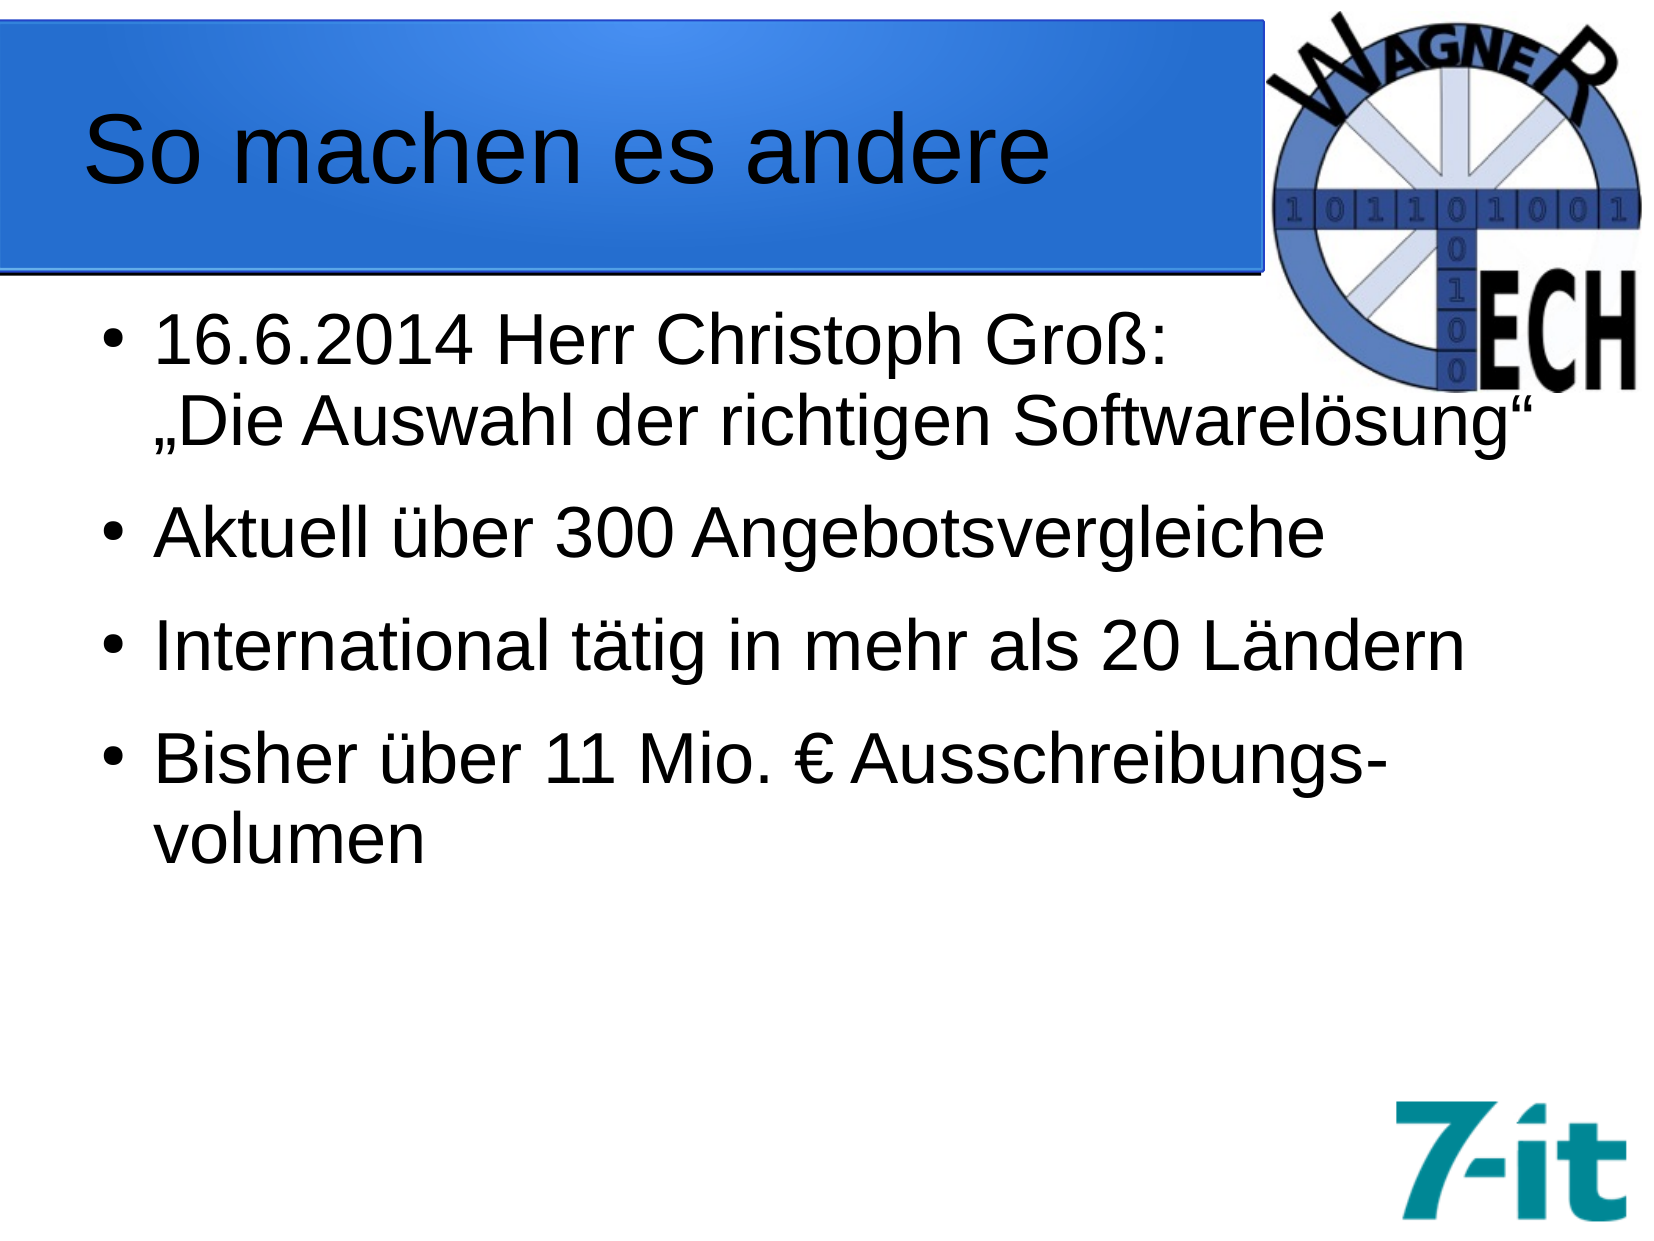

So machen es andere
# 16.6.2014 Herr Christoph Groß: „Die Auswahl der richtigen Softwarelösung“
Aktuell über 300 Angebotsvergleiche
International tätig in mehr als 20 Ländern
Bisher über 11 Mio. € Ausschreibungs- volumen